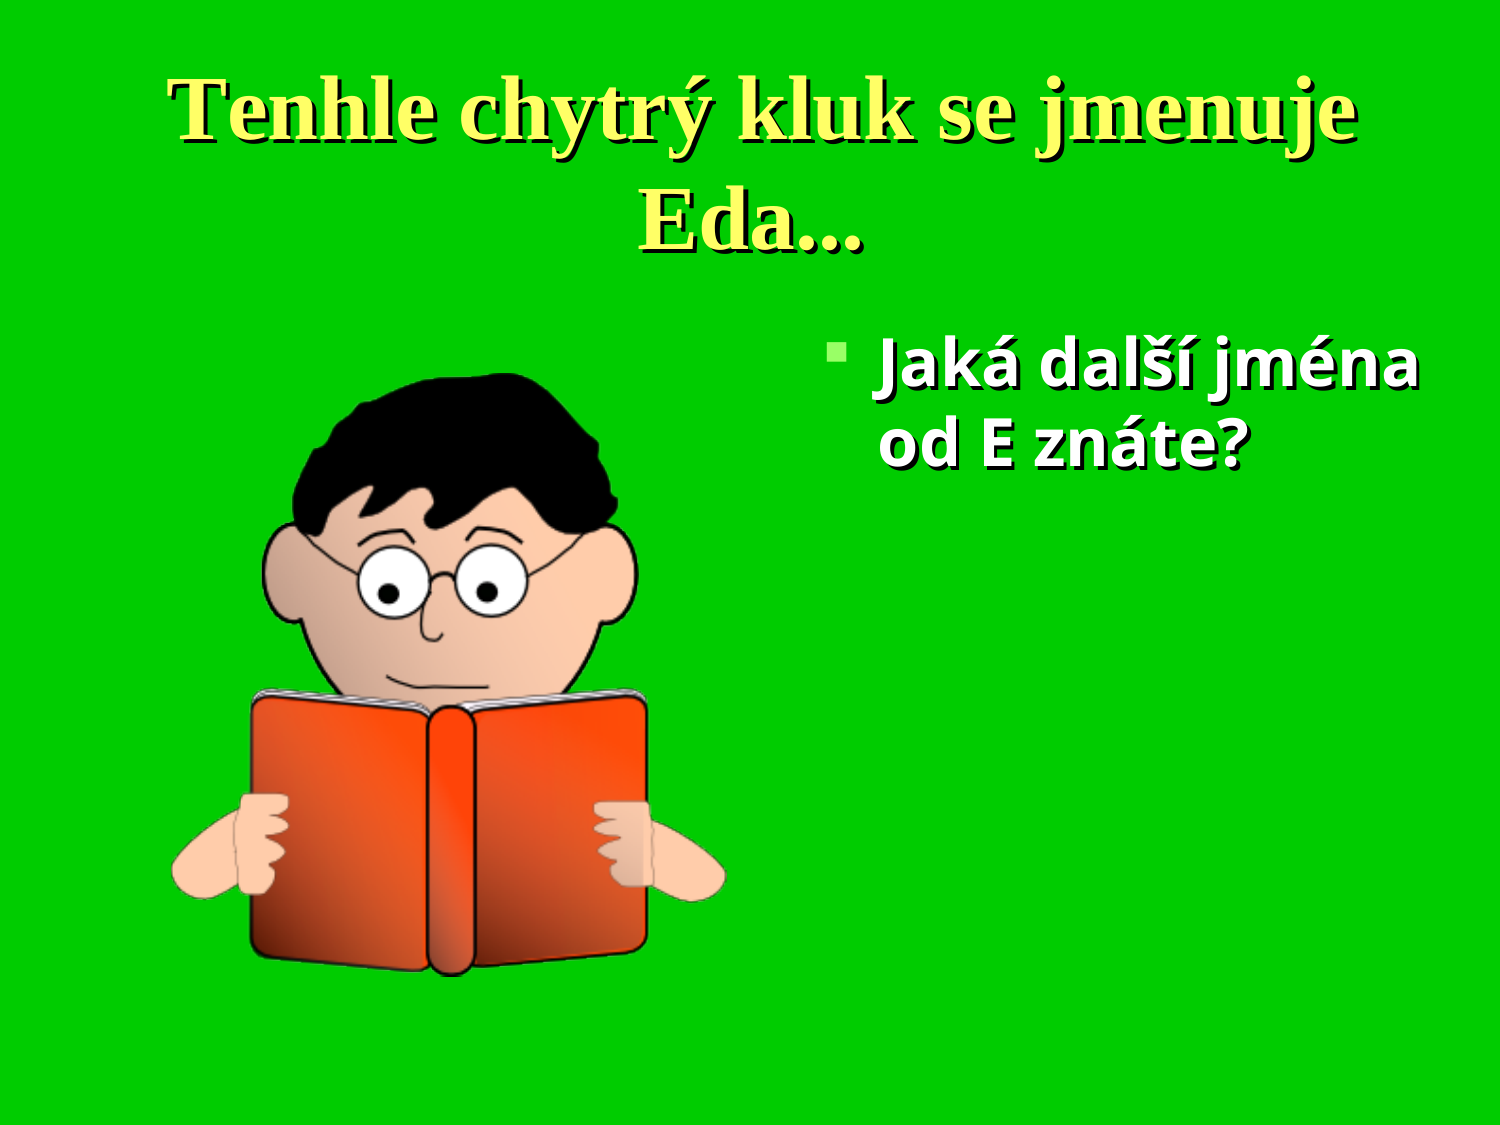

# Tenhle chytrý kluk se jmenuje Eda...
Jaká další jména od E znáte?